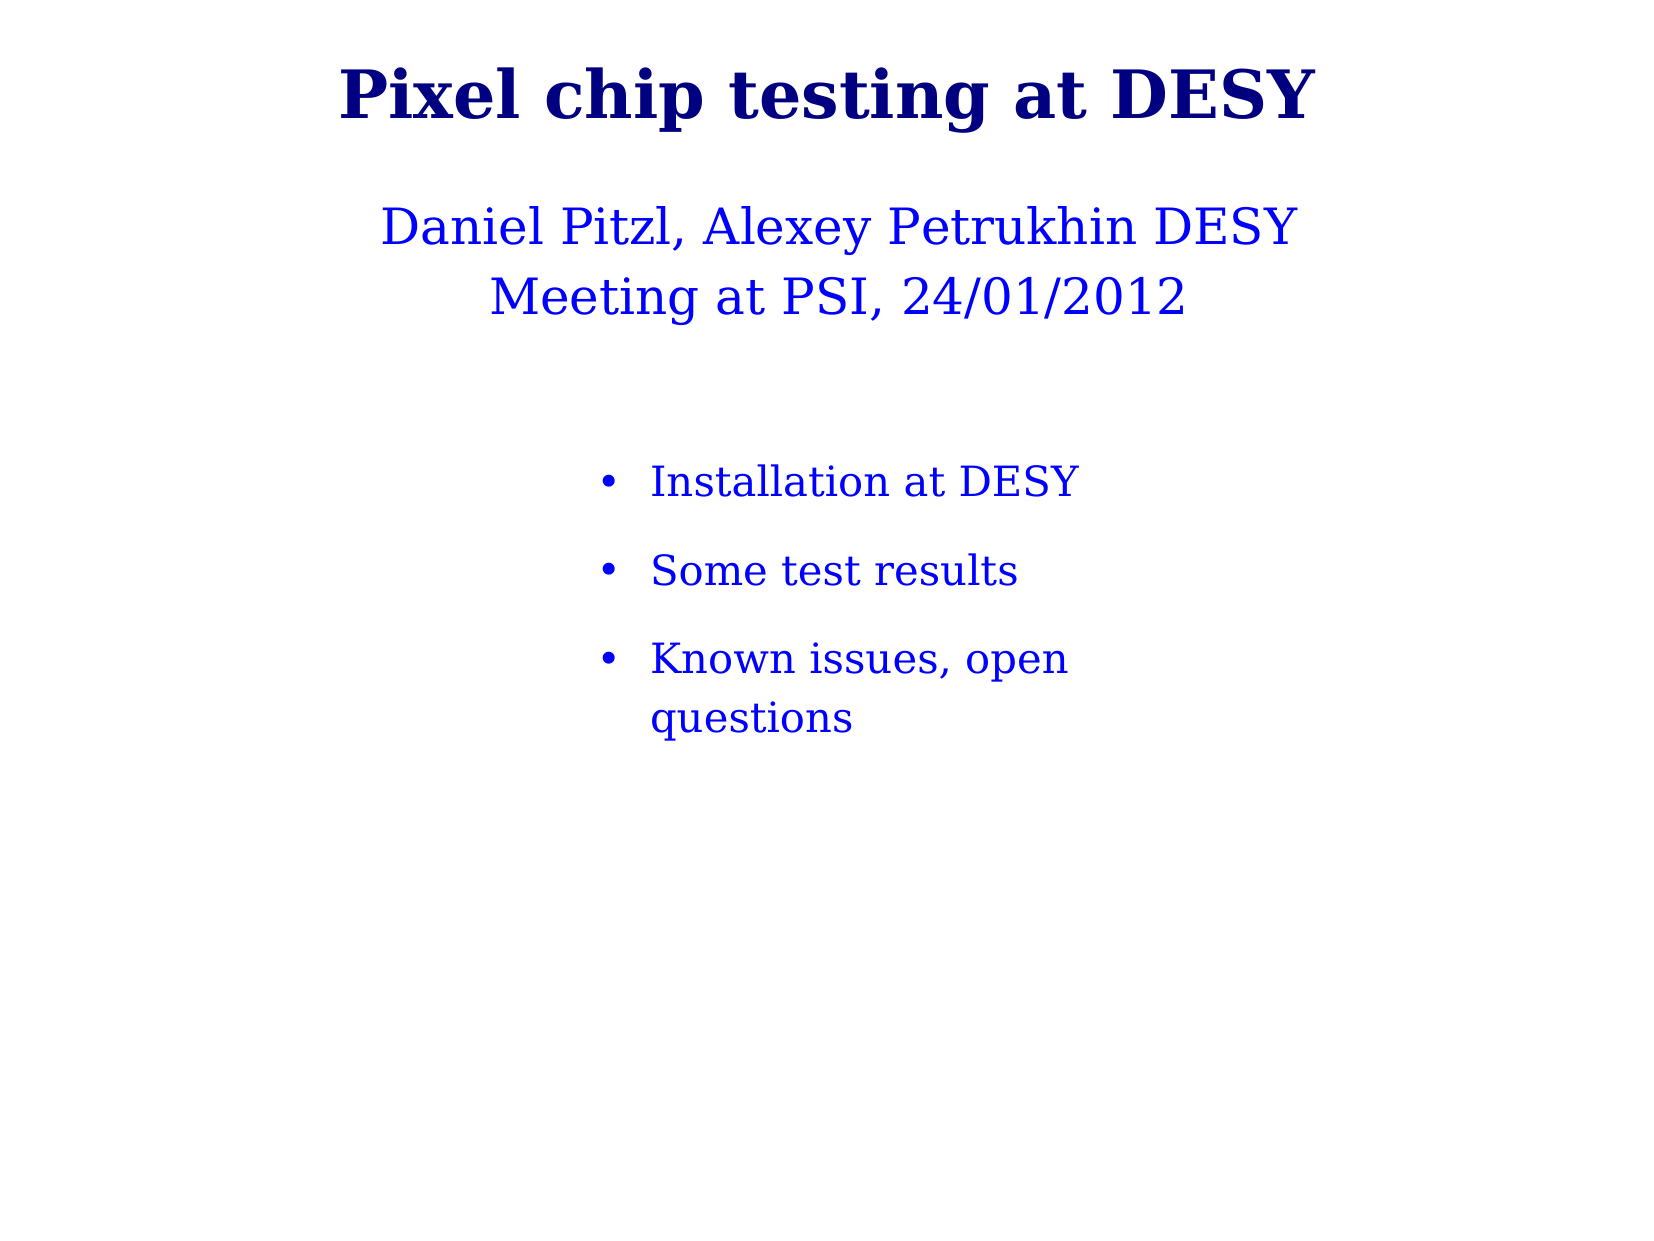

# Pixel chip testing at DESY
Daniel Pitzl, Alexey Petrukhin DESY
Meeting at PSI, 24/01/2012
Installation at DESY
Some test results
Known issues, open questions